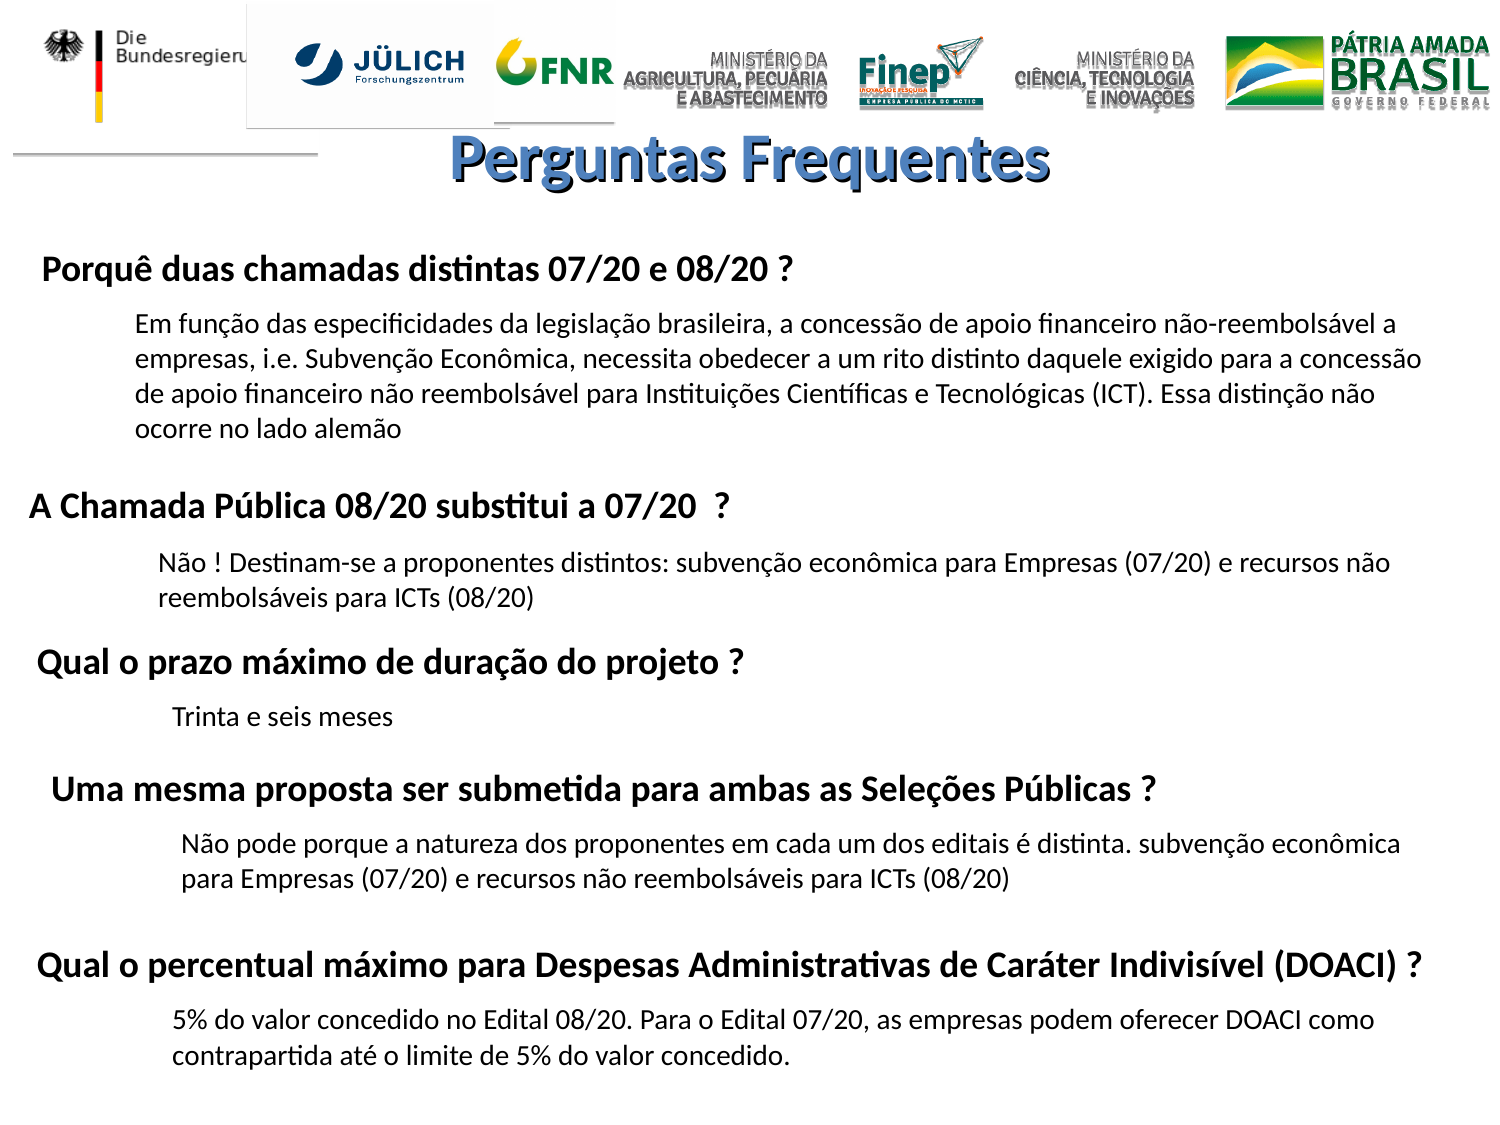

Perguntas Frequentes
Porquê duas chamadas distintas 07/20 e 08/20 ?
Em função das especificidades da legislação brasileira, a concessão de apoio financeiro não-reembolsável a empresas, i.e. Subvenção Econômica, necessita obedecer a um rito distinto daquele exigido para a concessão de apoio financeiro não reembolsável para Instituições Científicas e Tecnológicas (ICT). Essa distinção não ocorre no lado alemão
A Chamada Pública 08/20 substitui a 07/20 ?
Não ! Destinam-se a proponentes distintos: subvenção econômica para Empresas (07/20) e recursos não reembolsáveis para ICTs (08/20)
Qual o prazo máximo de duração do projeto ?
Trinta e seis meses
Uma mesma proposta ser submetida para ambas as Seleções Públicas ?
Não pode porque a natureza dos proponentes em cada um dos editais é distinta. subvenção econômica para Empresas (07/20) e recursos não reembolsáveis para ICTs (08/20)
Qual o percentual máximo para Despesas Administrativas de Caráter Indivisível (DOACI) ?
5% do valor concedido no Edital 08/20. Para o Edital 07/20, as empresas podem oferecer DOACI como contrapartida até o limite de 5% do valor concedido.